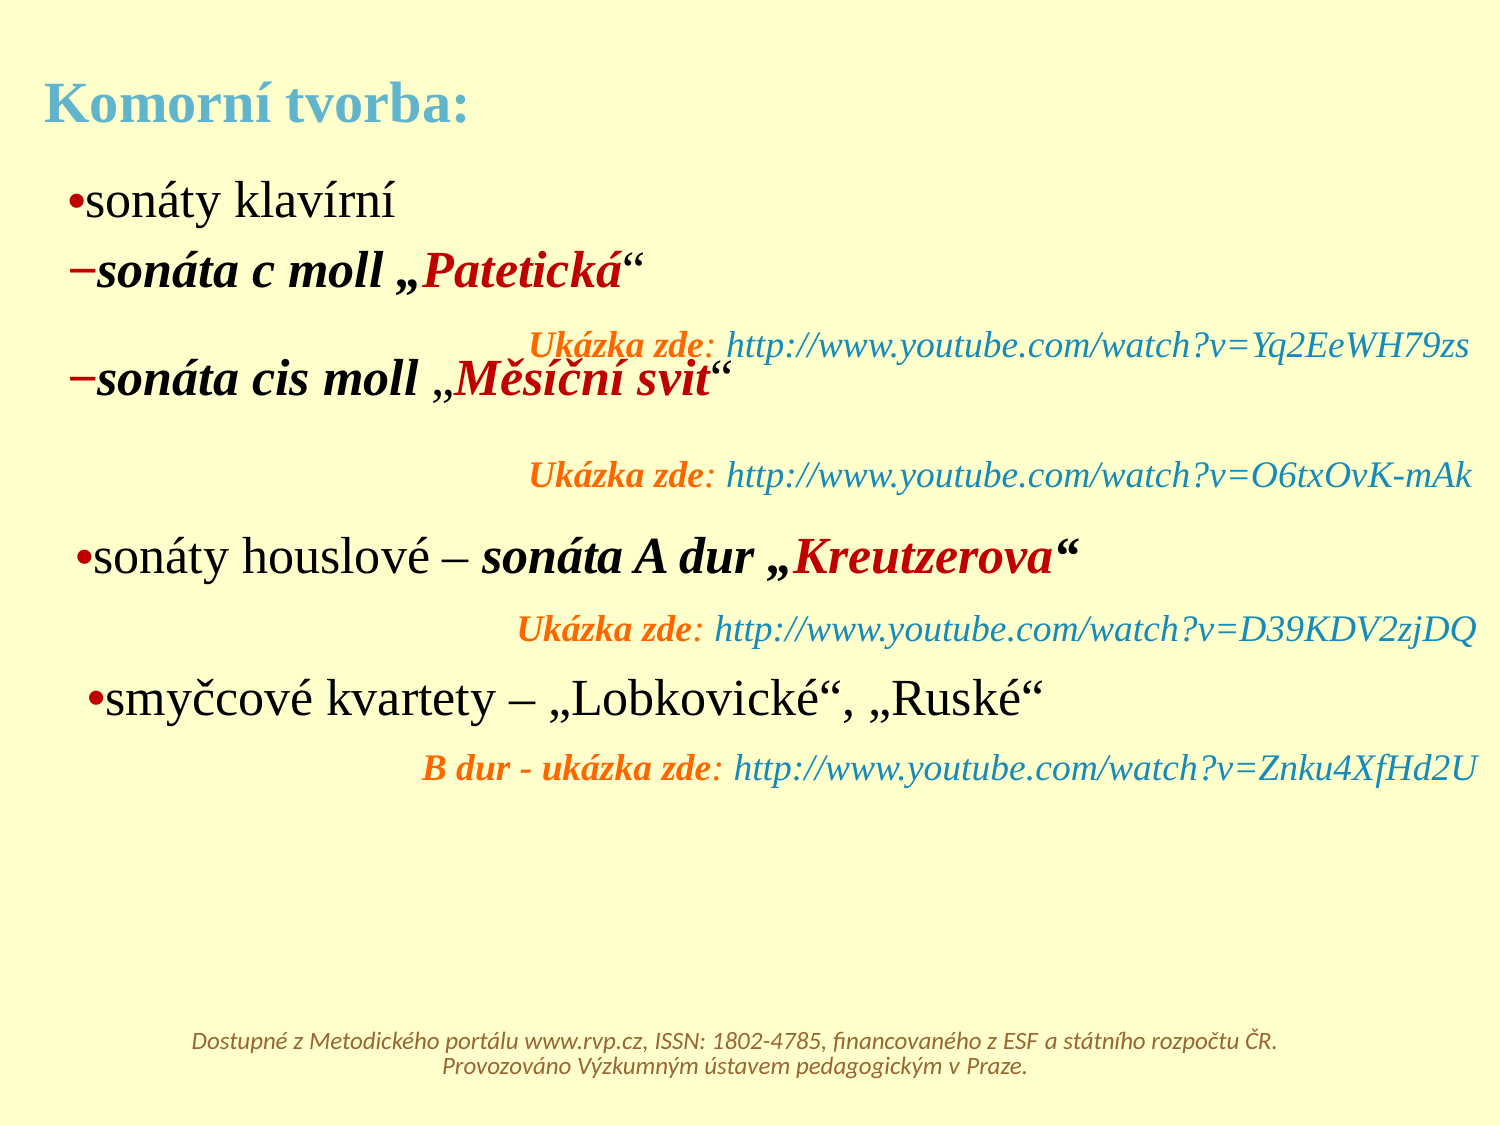

Komorní tvorba:
sonáty klavírní
sonáta c moll „Patetická“
sonáta cis moll „Měsíční svit“
Ukázka zde: http://www.youtube.com/watch?v=Yq2EeWH79zs
Ukázka zde: http://www.youtube.com/watch?v=O6txOvK-mAk
sonáty houslové – sonáta A dur „Kreutzerova“
Ukázka zde: http://www.youtube.com/watch?v=D39KDV2zjDQ
smyčcové kvartety – „Lobkovické“, „Ruské“
B dur - ukázka zde: http://www.youtube.com/watch?v=Znku4XfHd2U
Dostupné z Metodického portálu www.rvp.cz, ISSN: 1802-4785, financovaného z ESF a státního rozpočtu ČR. Provozováno Výzkumným ústavem pedagogickým v Praze.